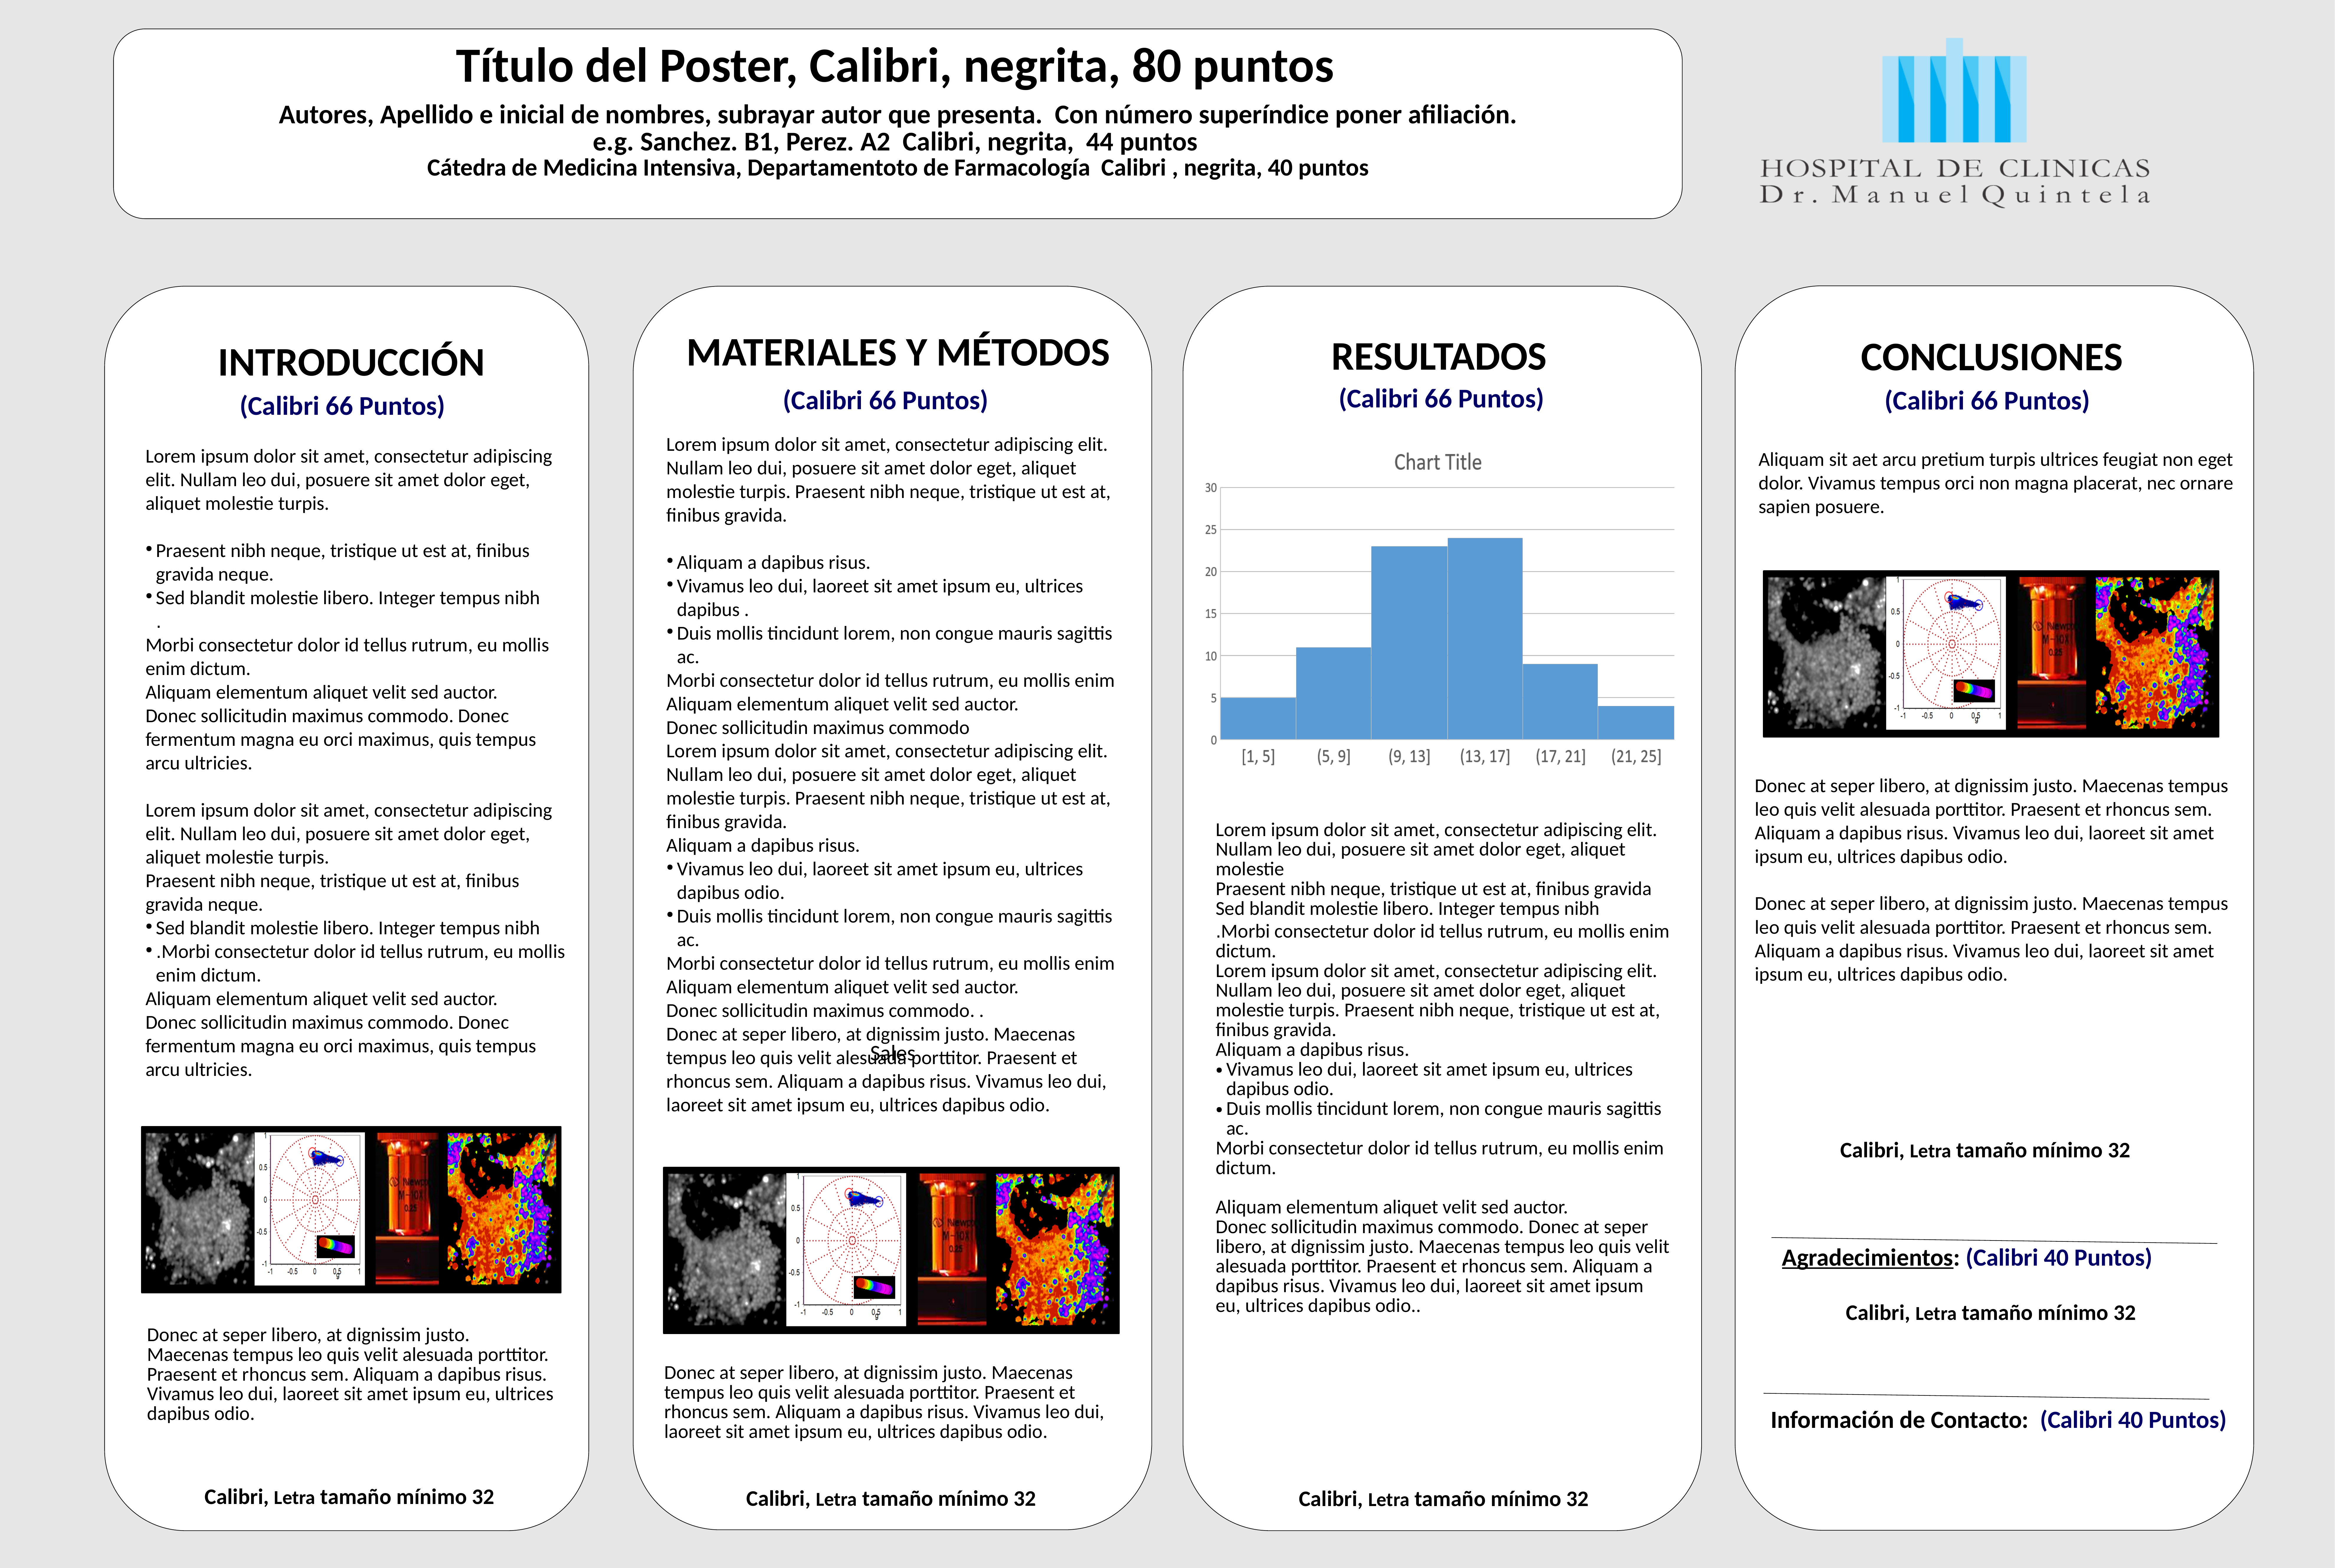

Título del Poster, Calibri, negrita, 80 puntos
Autores, Apellido e inicial de nombres, subrayar autor que presenta. Con número superíndice poner afiliación.
e.g. Sanchez. B1, Perez. A2 Calibri, negrita, 44 puntos
Cátedra de Medicina Intensiva, Departamentoto de Farmacología Calibri , negrita, 40 puntos
CONCLUSIONES
INTRODUCCIÓN
MATERIALES Y MÉTODOS
RESULTADOS
(Calibri 66 Puntos)
(Calibri 66 Puntos)
(Calibri 66 Puntos)
(Calibri 66 Puntos)
Lorem ipsum dolor sit amet, consectetur adipiscing elit. Nullam leo dui, posuere sit amet dolor eget, aliquet molestie turpis. Praesent nibh neque, tristique ut est at, finibus gravida.
Aliquam a dapibus risus.
Vivamus leo dui, laoreet sit amet ipsum eu, ultrices dapibus .
Duis mollis tincidunt lorem, non congue mauris sagittis ac.
Morbi consectetur dolor id tellus rutrum, eu mollis enim
Aliquam elementum aliquet velit sed auctor.
Donec sollicitudin maximus commodo
Lorem ipsum dolor sit amet, consectetur adipiscing elit. Nullam leo dui, posuere sit amet dolor eget, aliquet molestie turpis. Praesent nibh neque, tristique ut est at, finibus gravida.
Aliquam a dapibus risus.
Vivamus leo dui, laoreet sit amet ipsum eu, ultrices dapibus odio.
Duis mollis tincidunt lorem, non congue mauris sagittis ac.
Morbi consectetur dolor id tellus rutrum, eu mollis enim
Aliquam elementum aliquet velit sed auctor.
Donec sollicitudin maximus commodo. .
Donec at seper libero, at dignissim justo. Maecenas tempus leo quis velit alesuada porttitor. Praesent et rhoncus sem. Aliquam a dapibus risus. Vivamus leo dui, laoreet sit amet ipsum eu, ultrices dapibus odio.
Lorem ipsum dolor sit amet, consectetur adipiscing elit. Nullam leo dui, posuere sit amet dolor eget, aliquet molestie turpis.
Praesent nibh neque, tristique ut est at, finibus gravida neque.
Sed blandit molestie libero. Integer tempus nibh
.
Morbi consectetur dolor id tellus rutrum, eu mollis enim dictum.
Aliquam elementum aliquet velit sed auctor.
Donec sollicitudin maximus commodo. Donec fermentum magna eu orci maximus, quis tempus arcu ultricies.
Lorem ipsum dolor sit amet, consectetur adipiscing elit. Nullam leo dui, posuere sit amet dolor eget, aliquet molestie turpis.
Praesent nibh neque, tristique ut est at, finibus gravida neque.
Sed blandit molestie libero. Integer tempus nibh
.Morbi consectetur dolor id tellus rutrum, eu mollis enim dictum.
Aliquam elementum aliquet velit sed auctor.
Donec sollicitudin maximus commodo. Donec fermentum magna eu orci maximus, quis tempus arcu ultricies.
Aliquam sit aet arcu pretium turpis ultrices feugiat non eget dolor. Vivamus tempus orci non magna placerat, nec ornare sapien posuere.
Donec at seper libero, at dignissim justo. Maecenas tempus leo quis velit alesuada porttitor. Praesent et rhoncus sem. Aliquam a dapibus risus. Vivamus leo dui, laoreet sit amet ipsum eu, ultrices dapibus odio.
Donec at seper libero, at dignissim justo. Maecenas tempus leo quis velit alesuada porttitor. Praesent et rhoncus sem. Aliquam a dapibus risus. Vivamus leo dui, laoreet sit amet ipsum eu, ultrices dapibus odio.
Vivamus consectetur velit quis varius mattis. Donec sit amet porttitor purus. Orci varius natoque penatibus et magnis dis parturient montes, nascetur ridiculus mus.
Suspendisse lacus turpis, feugiat sed convallis ut, placerat vitae nunc. Cras eu vestibulum nisl. Sed posuere vehicula diam sed luctus. Vestibulum efficitur magna vel nulla pharetra tincidunt.
Lorem ipsum dolor sit amet, consectetur adipiscing elit. Nullam leo dui, posuere sit amet dolor eget, aliquet molestie
Praesent nibh neque, tristique ut est at, finibus gravida
Sed blandit molestie libero. Integer tempus nibh
.Morbi consectetur dolor id tellus rutrum, eu mollis enim dictum.
Lorem ipsum dolor sit amet, consectetur adipiscing elit. Nullam leo dui, posuere sit amet dolor eget, aliquet molestie turpis. Praesent nibh neque, tristique ut est at, finibus gravida.
Aliquam a dapibus risus.
Vivamus leo dui, laoreet sit amet ipsum eu, ultrices dapibus odio.
Duis mollis tincidunt lorem, non congue mauris sagittis ac.
Morbi consectetur dolor id tellus rutrum, eu mollis enim dictum.
Aliquam elementum aliquet velit sed auctor.
Donec sollicitudin maximus commodo. Donec at seper libero, at dignissim justo. Maecenas tempus leo quis velit alesuada porttitor. Praesent et rhoncus sem. Aliquam a dapibus risus. Vivamus leo dui, laoreet sit amet ipsum eu, ultrices dapibus odio..
### Chart: Sales
| Category | |
|---|---|
Calibri, Letra tamaño mínimo 32
Agradecimientos: (Calibri 40 Puntos)
Calibri, Letra tamaño mínimo 32
Donec at seper libero, at dignissim justo. Maecenas tempus leo quis velit alesuada porttitor. Praesent et rhoncus sem. Aliquam a dapibus risus. Vivamus leo dui, laoreet sit amet ipsum eu, ultrices dapibus odio.
Donec at seper libero, at dignissim justo. Maecenas tempus leo quis velit alesuada porttitor. Praesent et rhoncus sem. Aliquam a dapibus risus. Vivamus leo dui, laoreet sit amet ipsum eu, ultrices dapibus odio.
Información de Contacto: (Calibri 40 Puntos)
Calibri, Letra tamaño mínimo 32
Calibri, Letra tamaño mínimo 32
Calibri, Letra tamaño mínimo 32